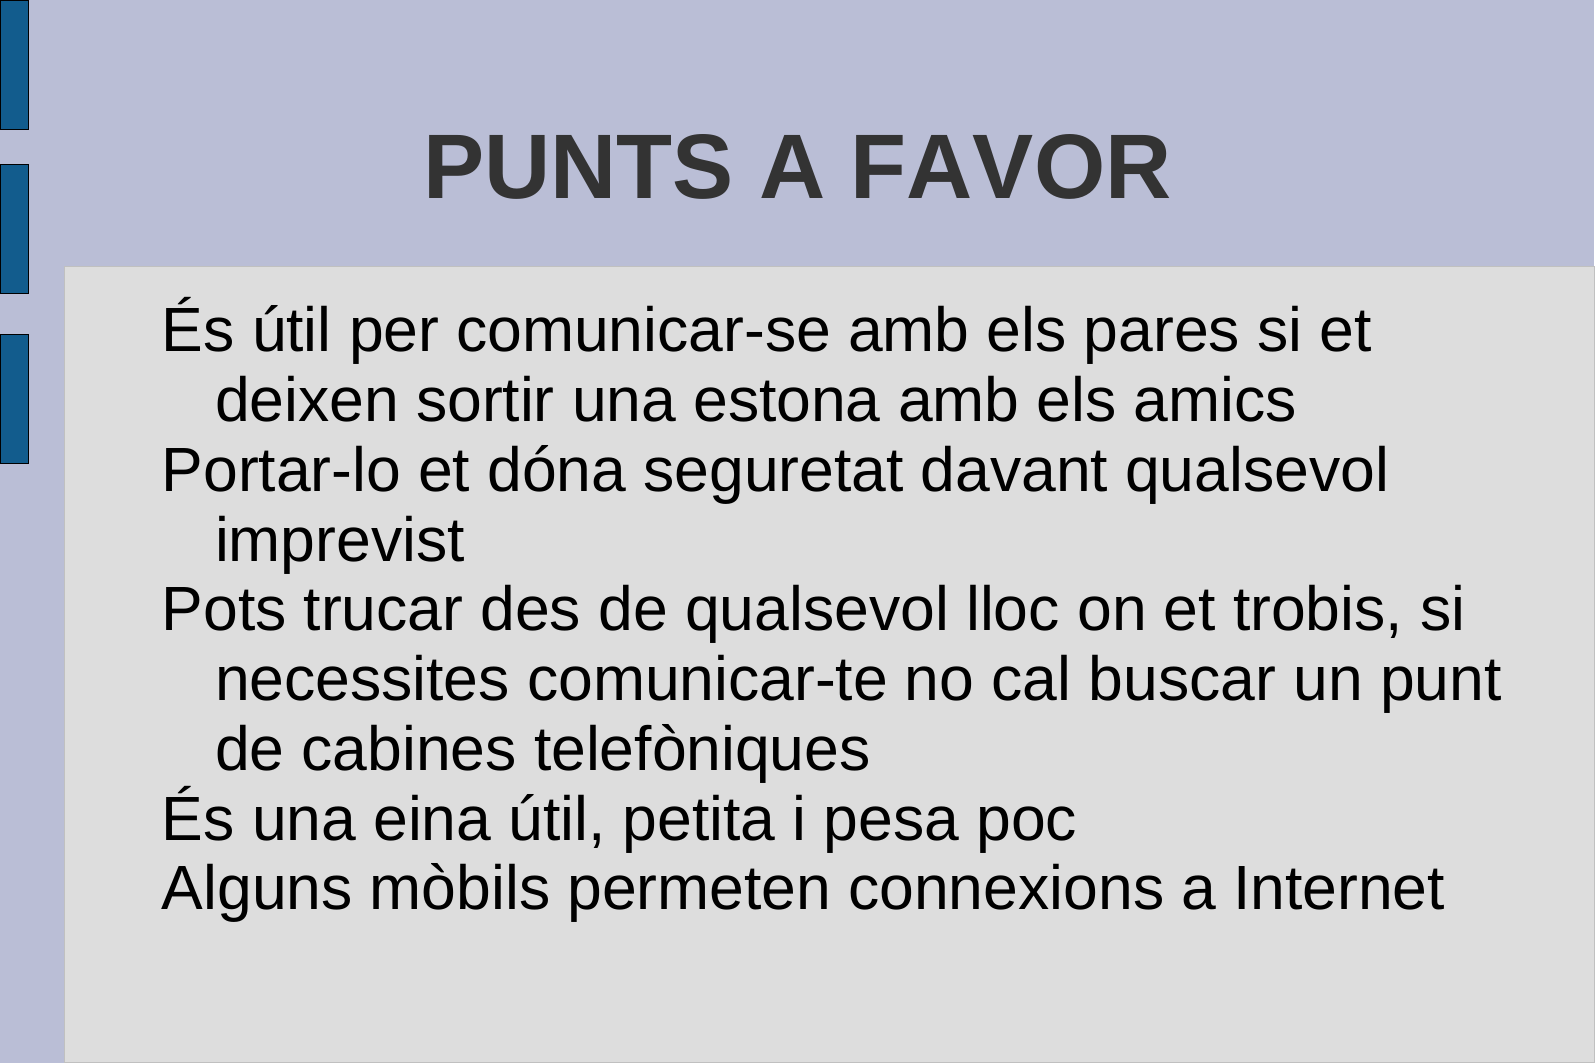

# PUNTS A FAVOR
És útil per comunicar-se amb els pares si et deixen sortir una estona amb els amics
Portar-lo et dóna seguretat davant qualsevol imprevist
Pots trucar des de qualsevol lloc on et trobis, si necessites comunicar-te no cal buscar un punt de cabines telefòniques
És una eina útil, petita i pesa poc
Alguns mòbils permeten connexions a Internet